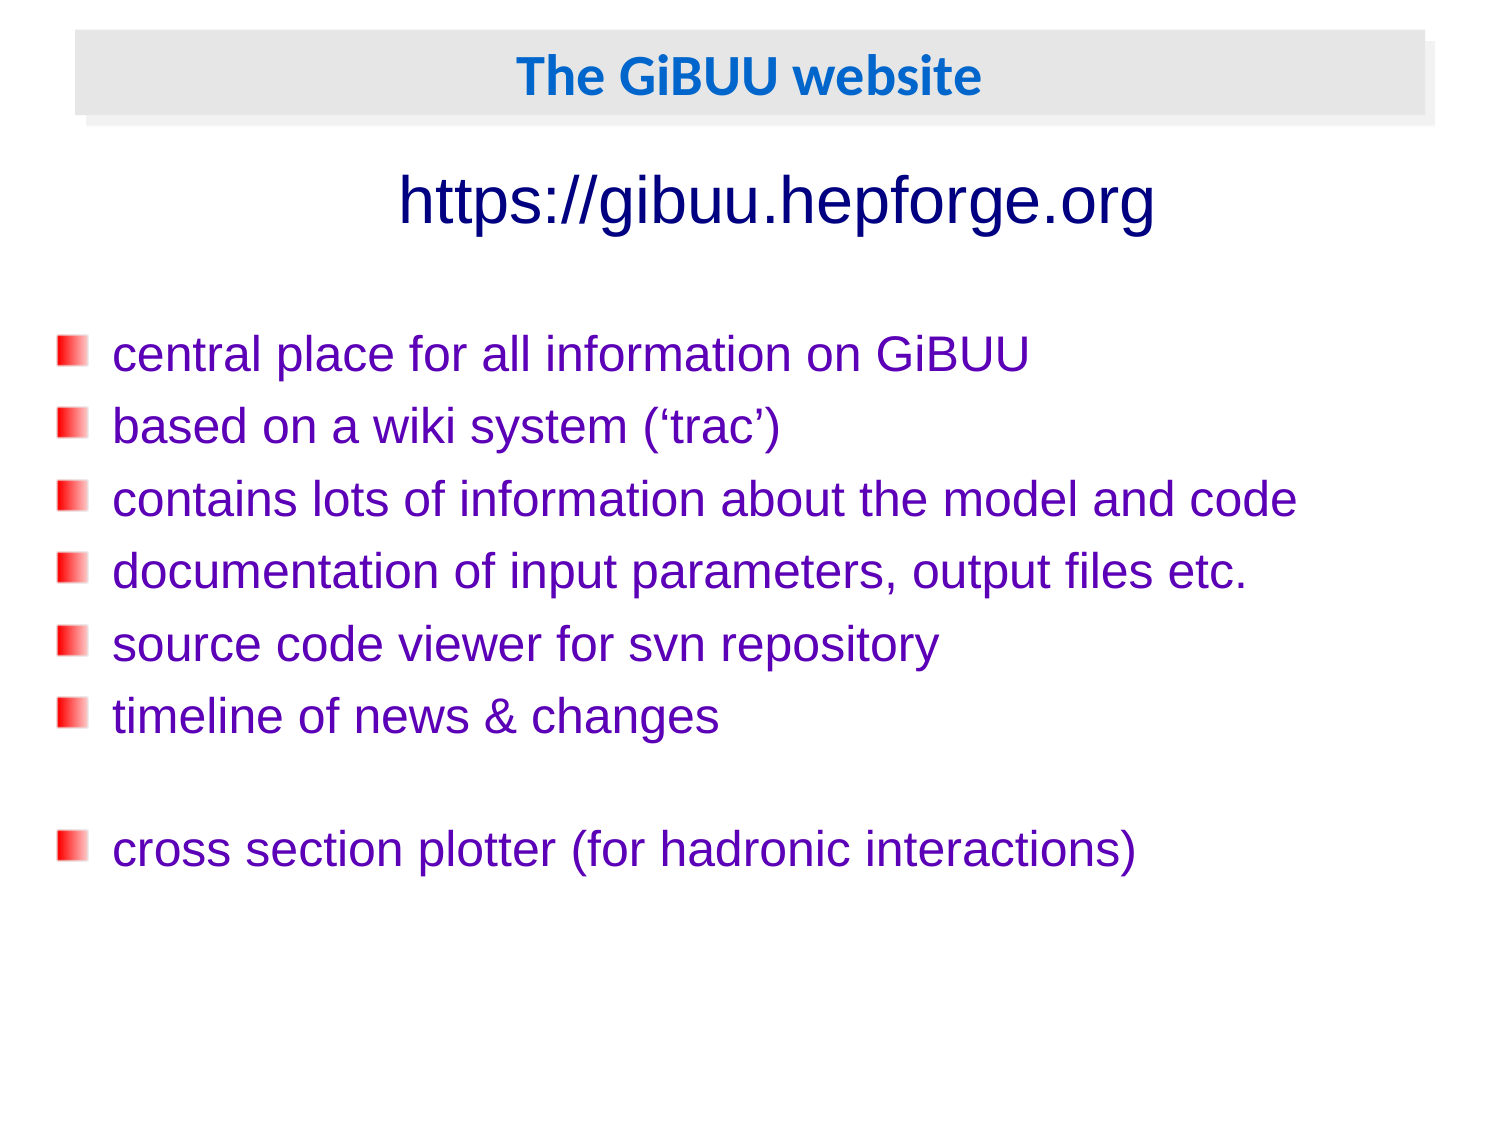

# The GiBUU website
https://gibuu.hepforge.org
central place for all information on GiBUU
based on a wiki system (‘trac’)
contains lots of information about the model and code
documentation of input parameters, output files etc.
source code viewer for svn repository
timeline of news & changes
cross section plotter (for hadronic interactions)